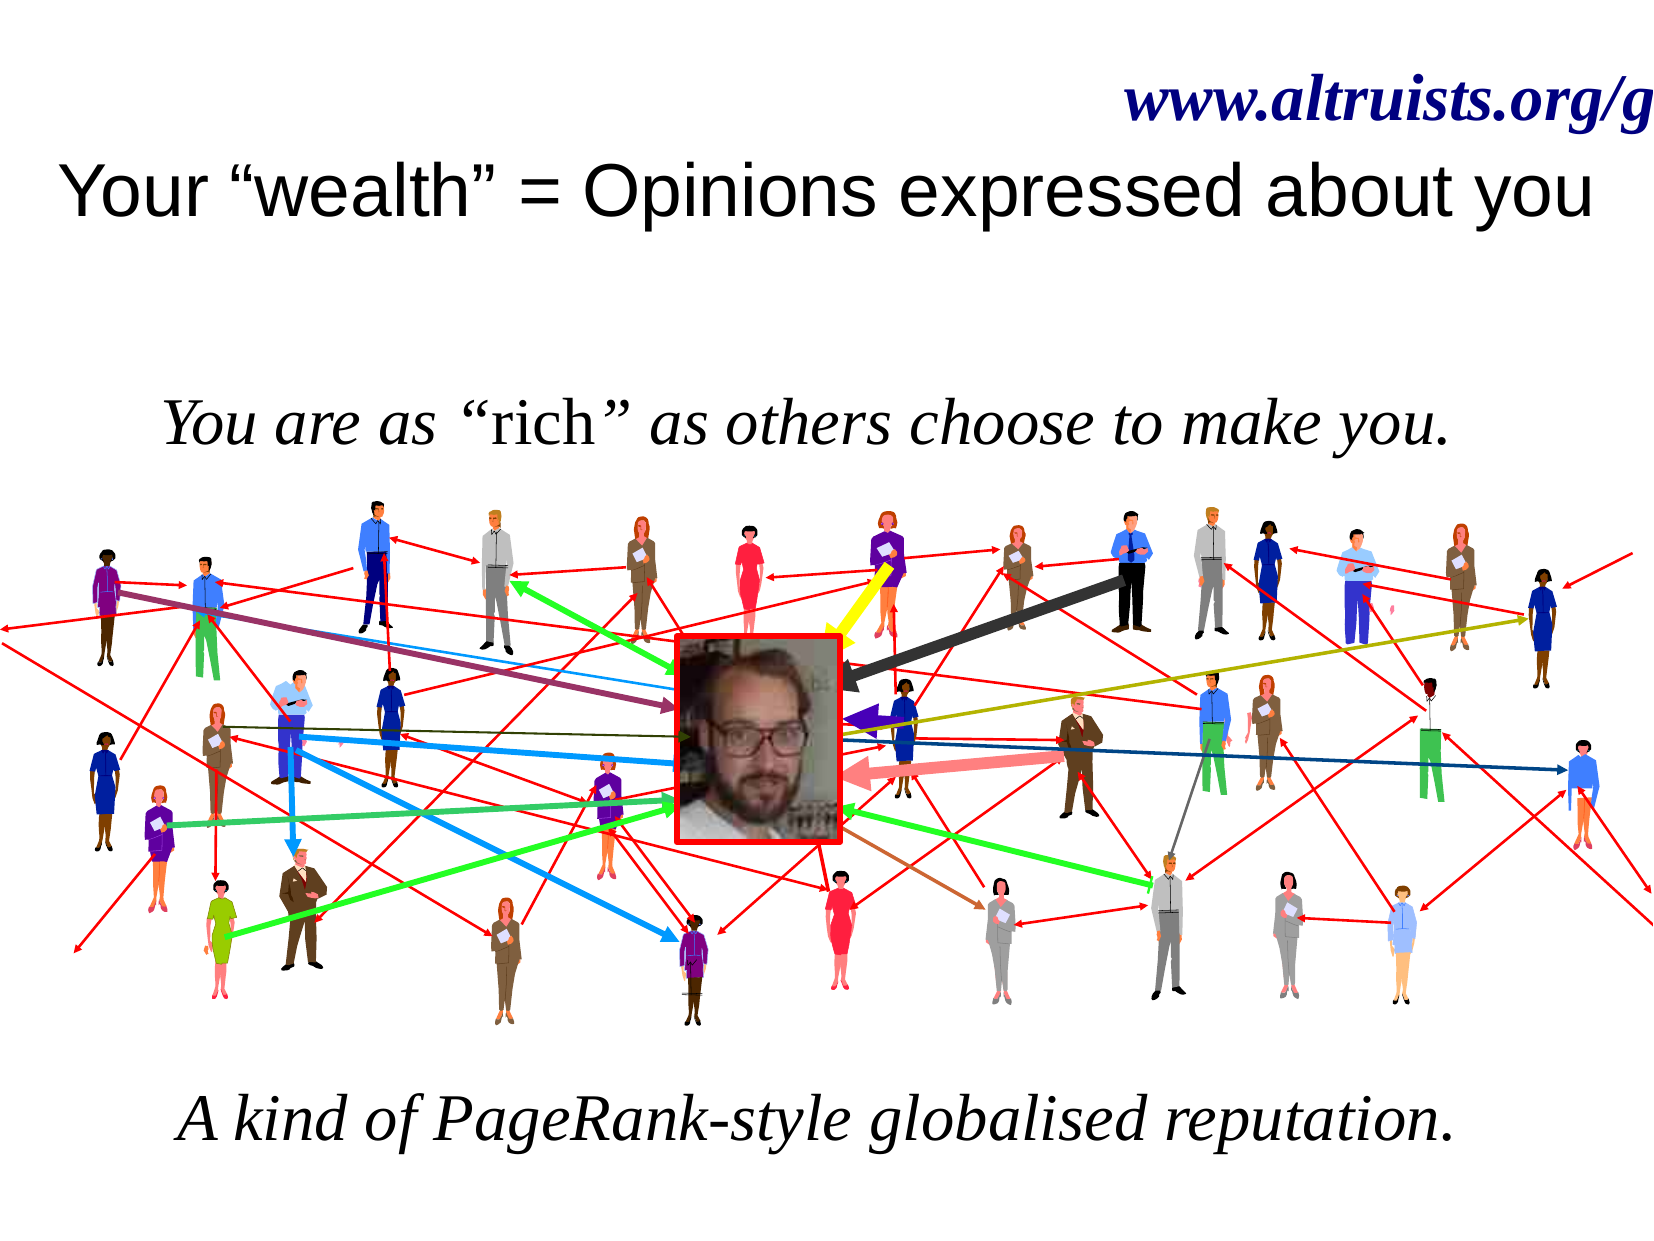

www.altruists.org/ge
# Your “wealth” = Opinions expressed about you
You are as “rich” as others choose to make you.
A kind of PageRank-style globalised reputation.